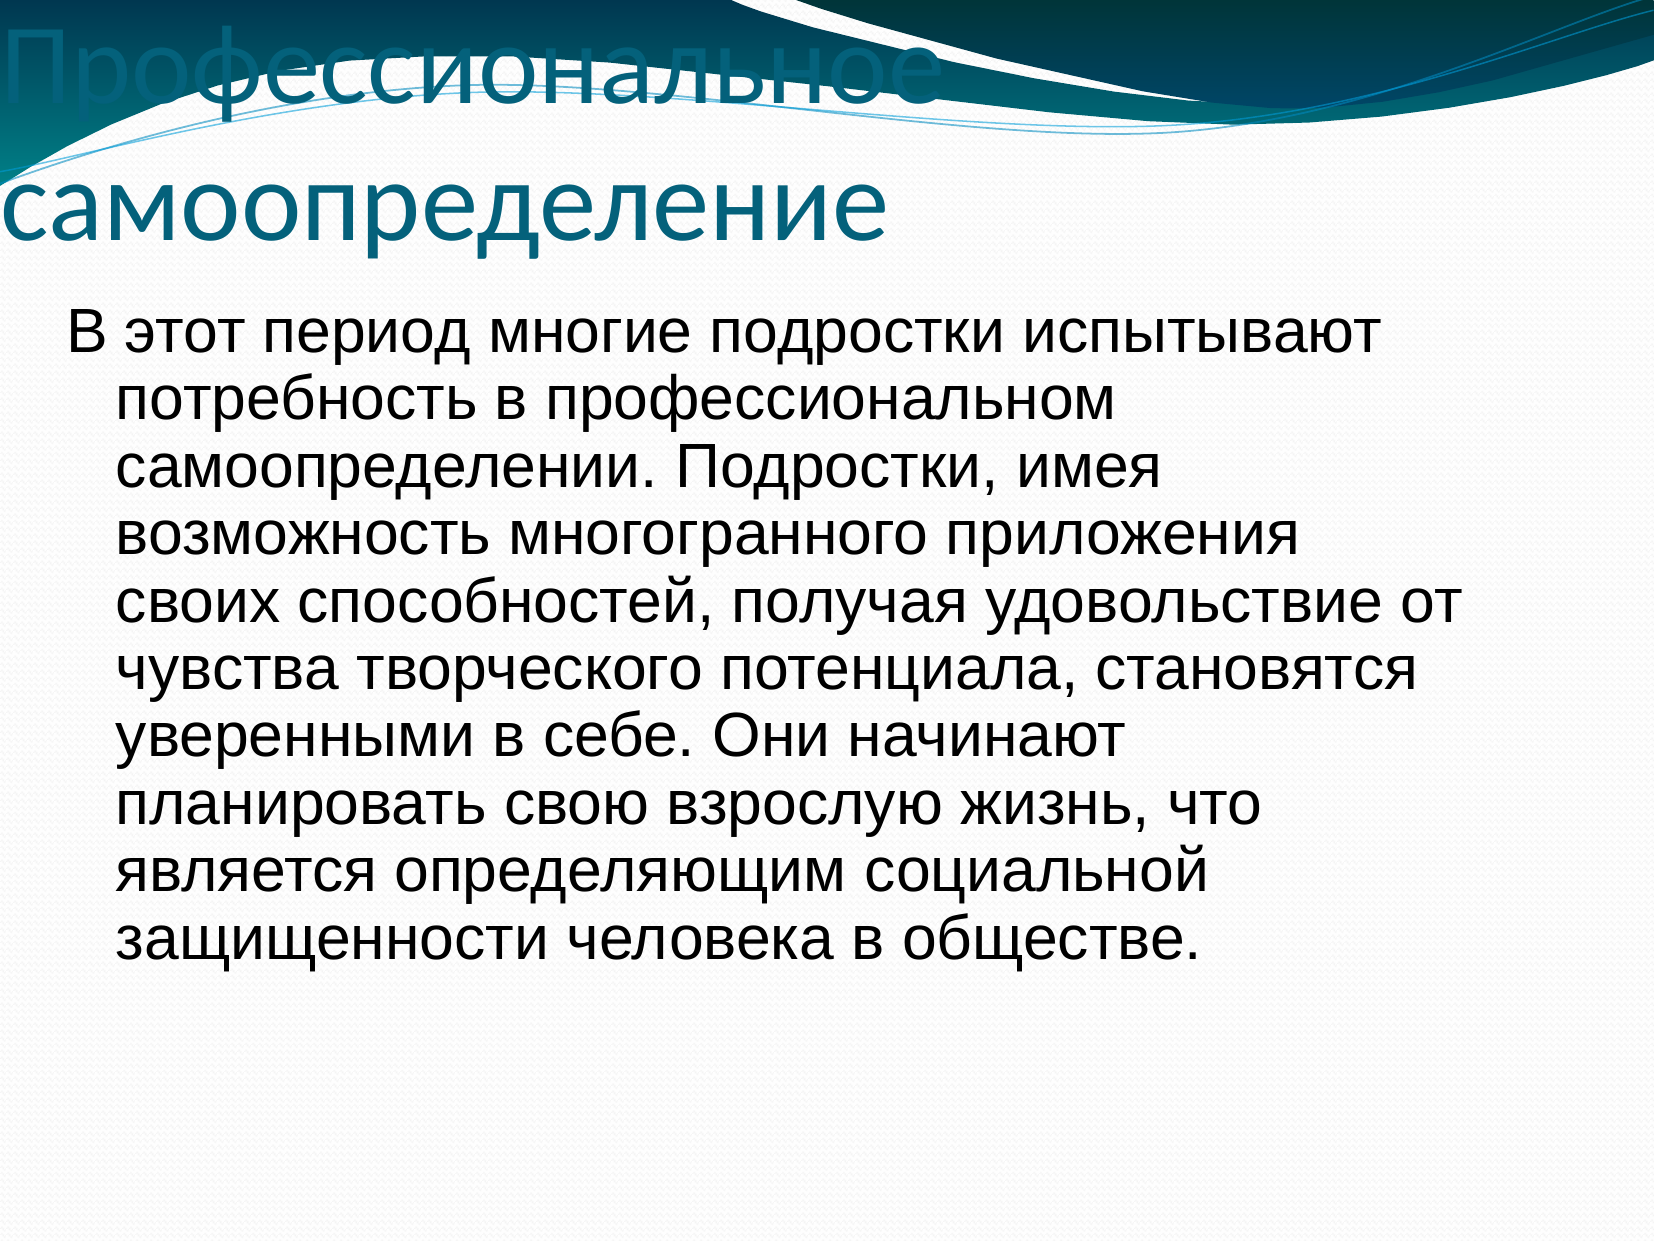

# Профессиональное самоопределение
В этот период многие подростки испытывают потребность в профессиональном самоопределении. Подростки, имея возможность многогранного приложения своих способностей, получая удовольствие от чувства творческого потенциала, становятся уверенными в себе. Они начинают планировать свою взрослую жизнь, что является определяющим социальной защищенности человека в обществе.